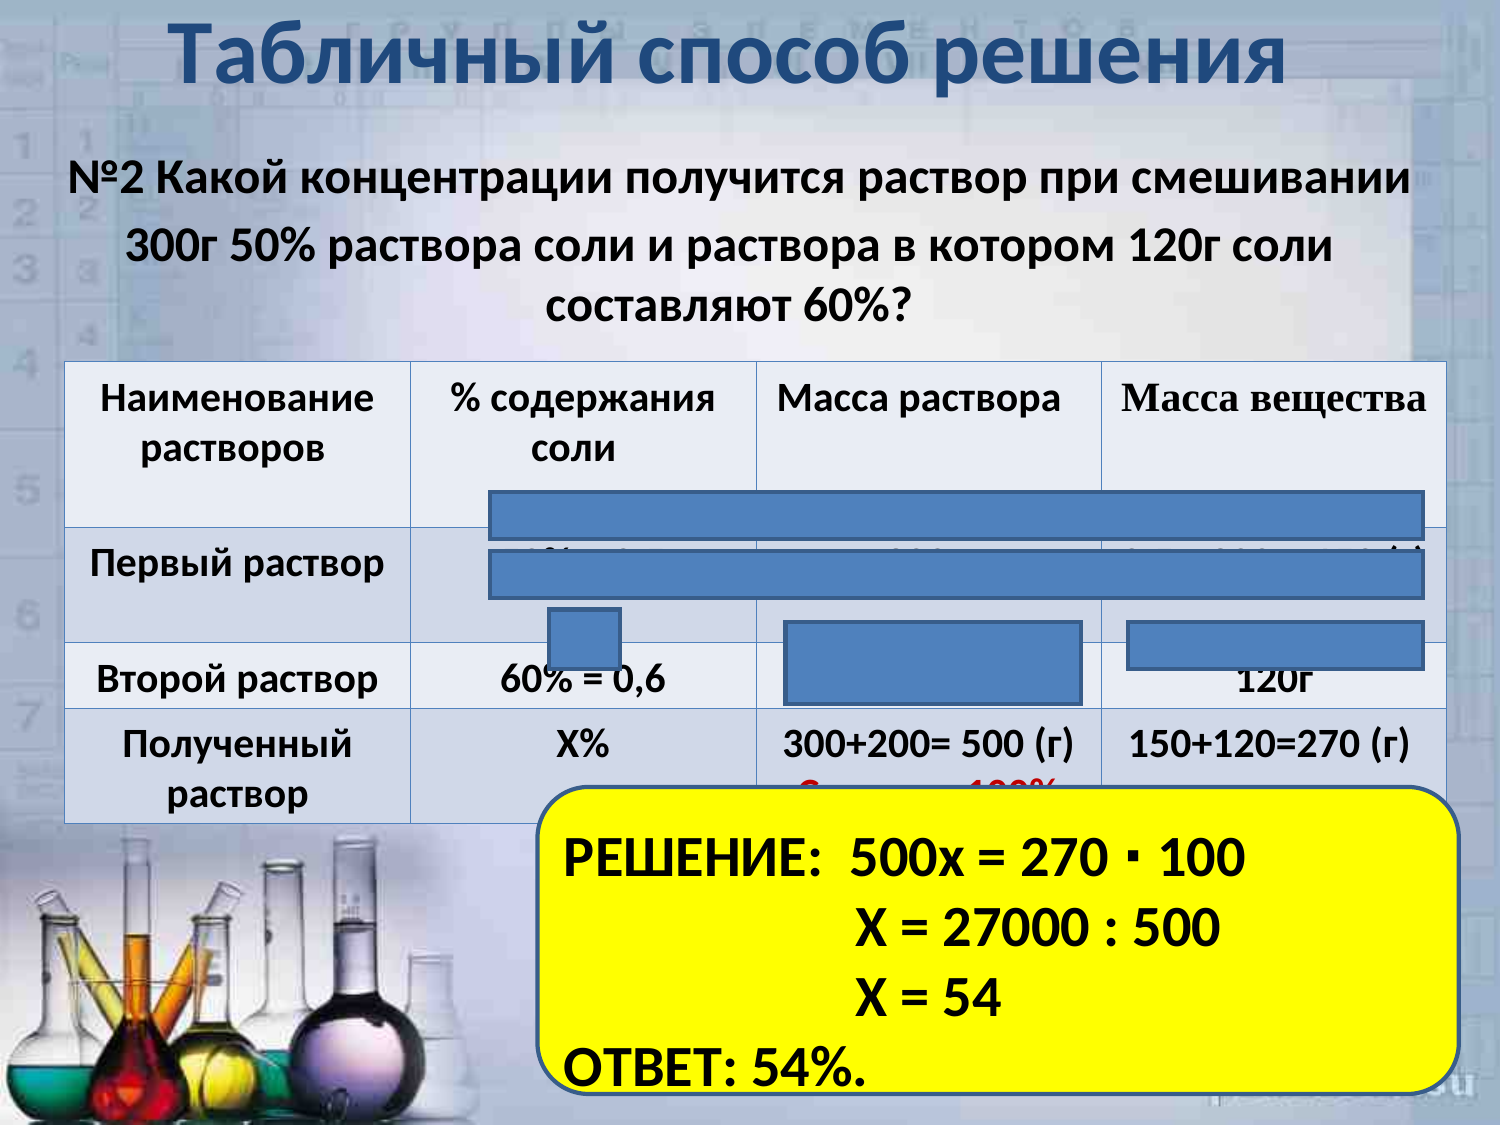

# Табличный способ решения №2 Какой концентрации получится раствор при смешивании 300г 50% раствора соли и раствора в котором 120г соли составляют 60%?
| Наименование растворов | % содержания соли | Масса раствора | Масса вещества |
| --- | --- | --- | --- |
| Первый раствор | 50% = 0,5 | 300 г | 0,5 ∙ 300 = 150 (г) |
| Второй раствор | 60% = 0,6 | 120:0,6=200 (г) | 120г |
| Полученный раствор | Х% | 300+200= 500 (г) Составит 100% | 150+120=270 (г) |
РЕШЕНИЕ: 500х = 270 ∙ 100
 Х = 27000 : 500
 Х = 54
ОТВЕТ: 54%.